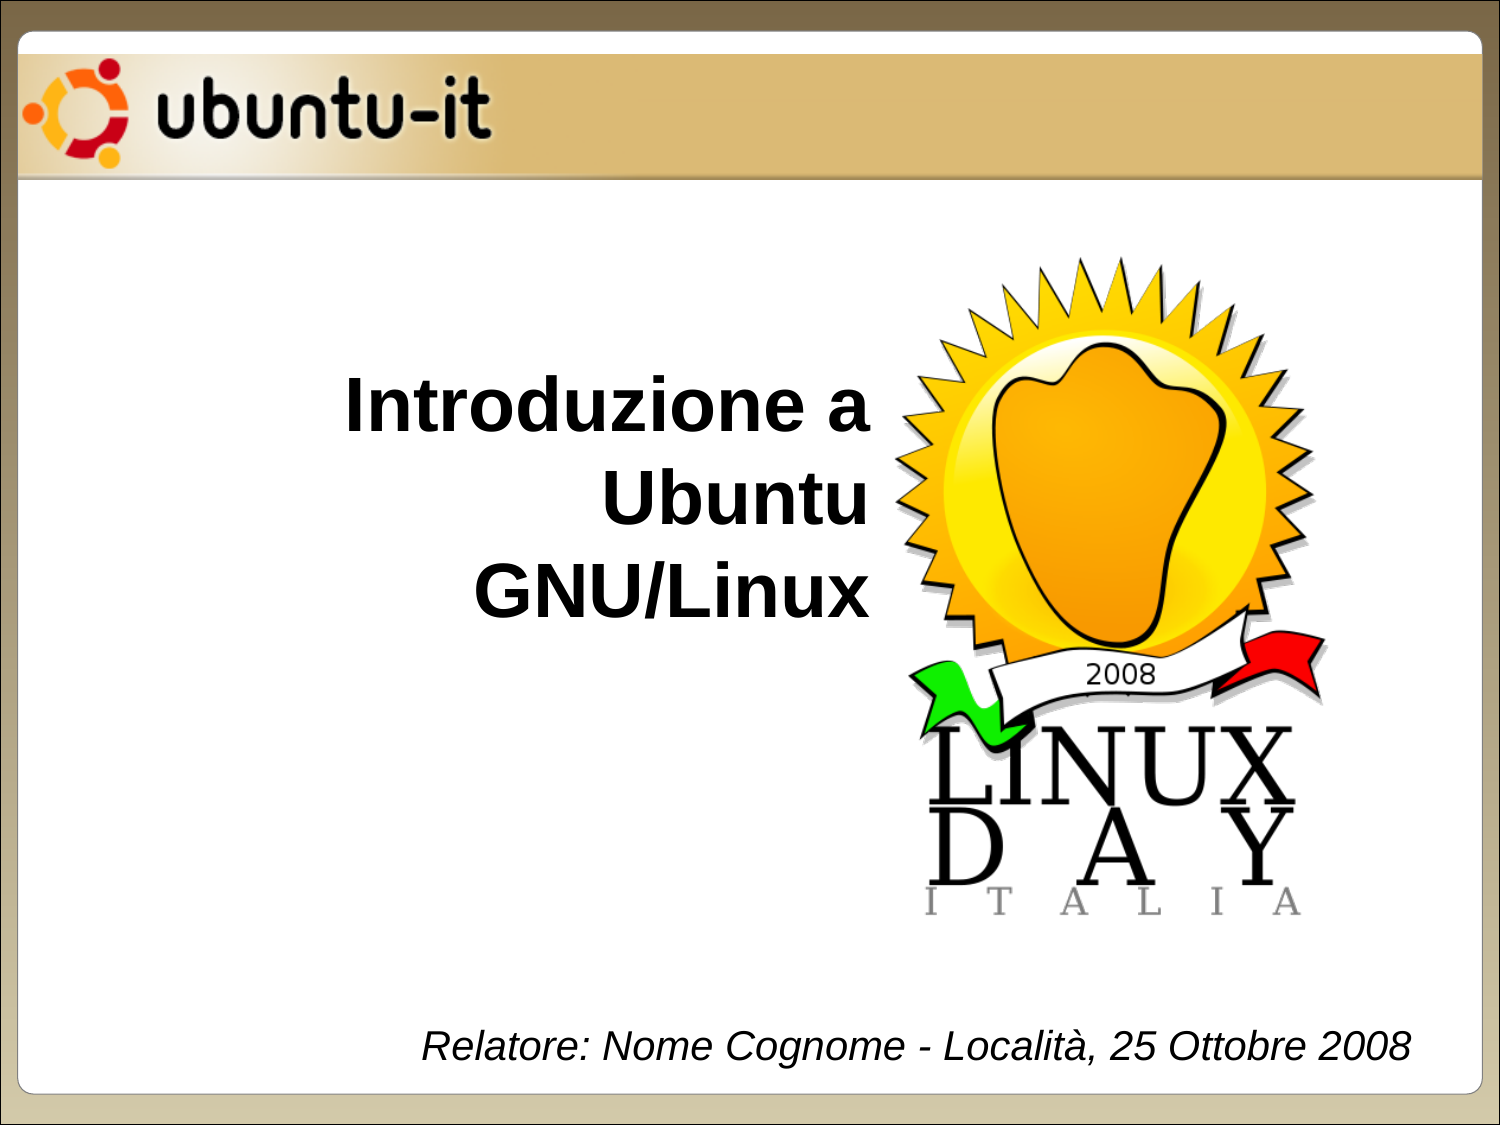

# Introduzione a Ubuntu GNU/Linux
Relatore: Nome Cognome - Località, 25 Ottobre 2008